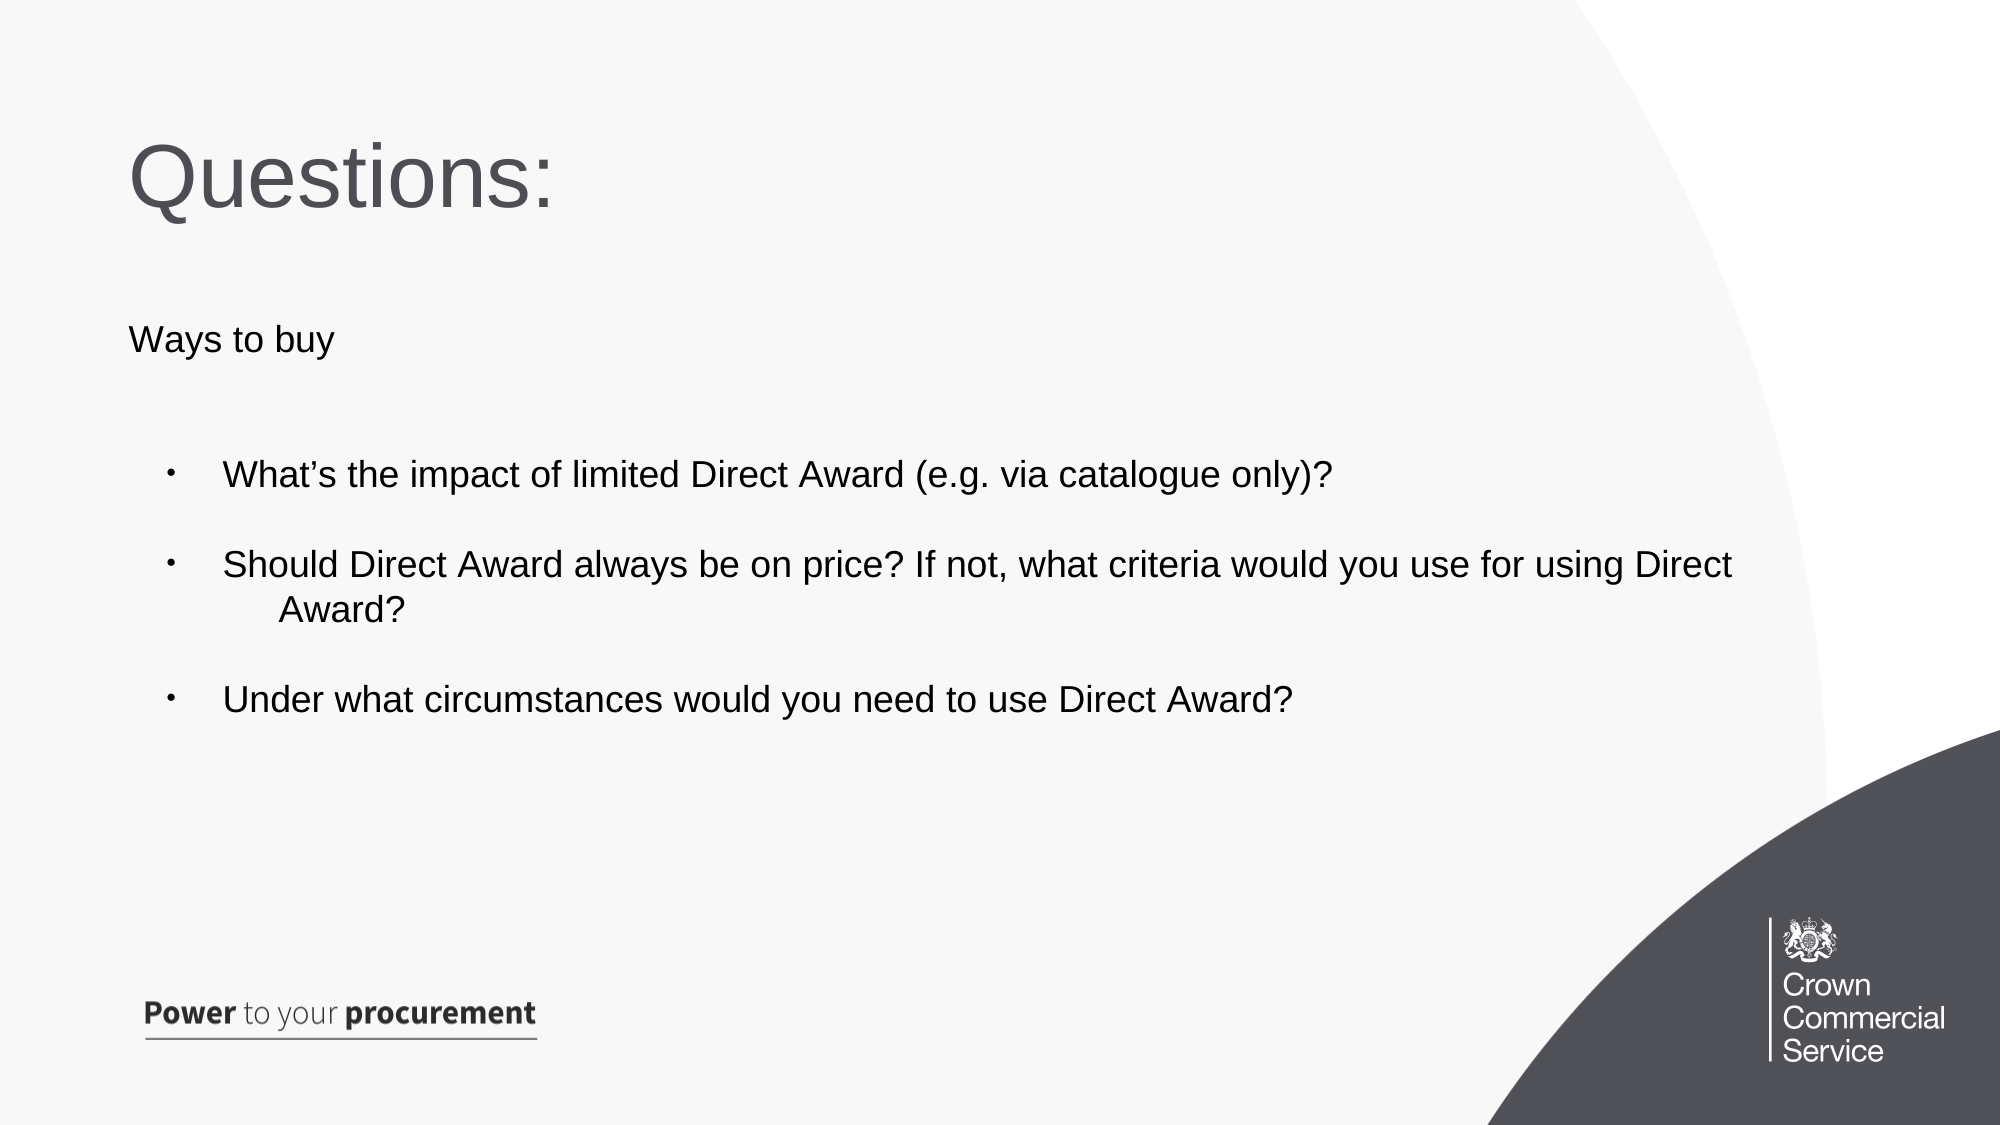

# Questions:
Ways to buy
What’s the impact of limited Direct Award (e.g. via catalogue only)?
Should Direct Award always be on price? If not, what criteria would you use for using Direct Award?
Under what circumstances would you need to use Direct Award?